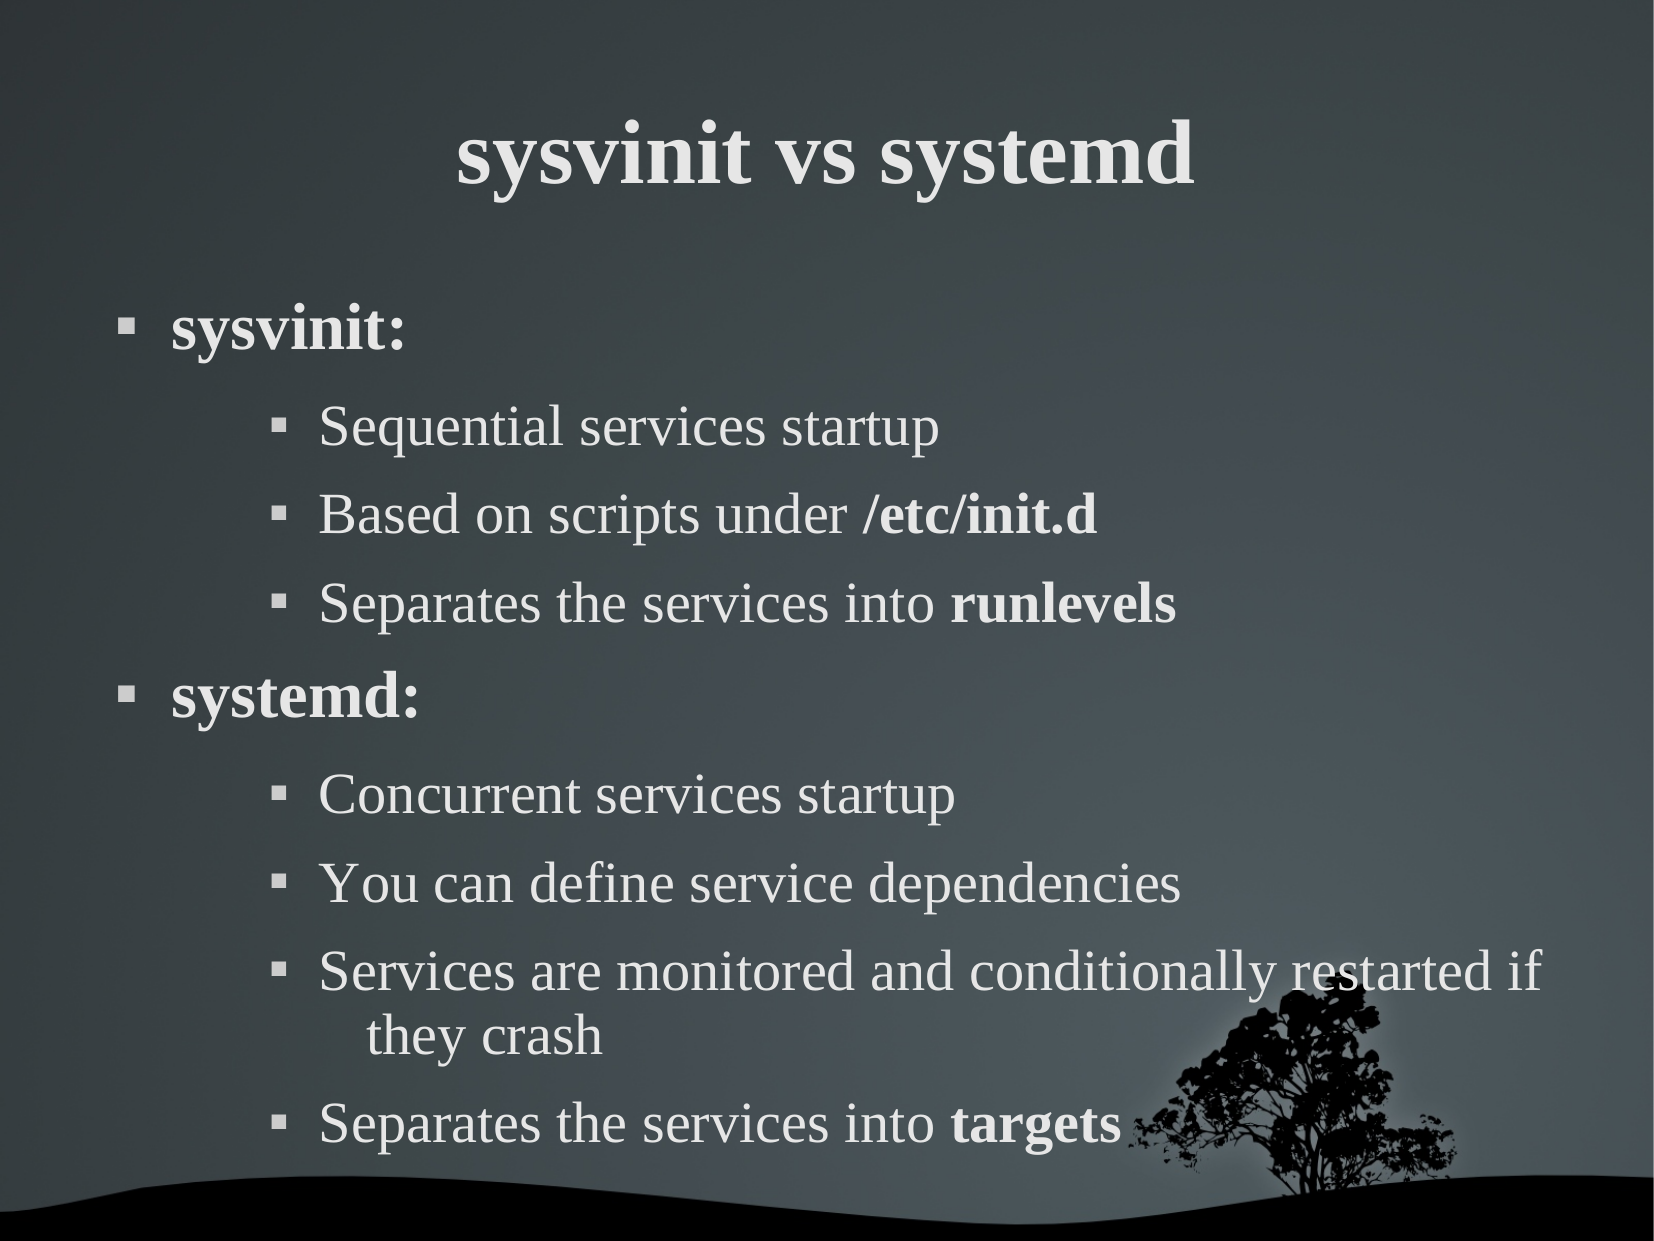

# sysvinit vs systemd
sysvinit:
Sequential services startup
Based on scripts under /etc/init.d
Separates the services into runlevels
systemd:
Concurrent services startup
You can define service dependencies
Services are monitored and conditionally restarted if they crash
Separates the services into targets